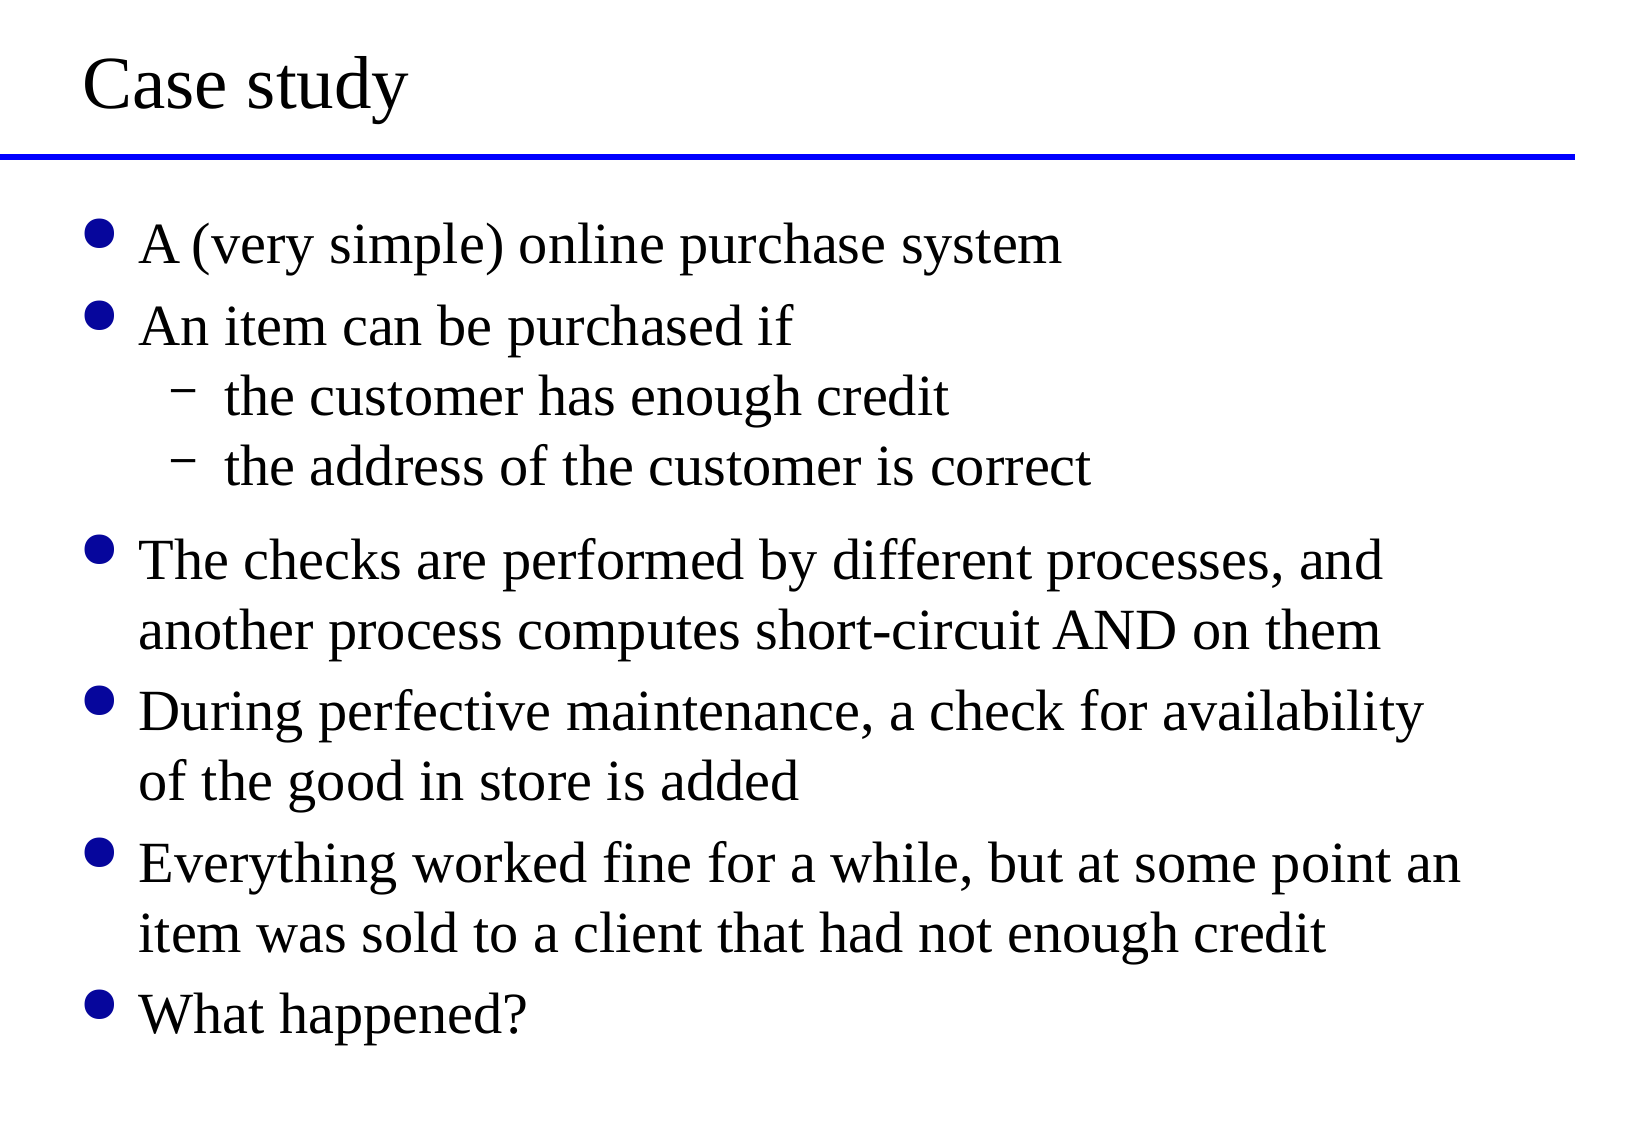

# Case study
A (very simple) online purchase system
An item can be purchased if
the customer has enough credit
the address of the customer is correct
The checks are performed by different processes, and another process computes short-circuit AND on them
During perfective maintenance, a check for availability of the good in store is added
Everything worked fine for a while, but at some point an item was sold to a client that had not enough credit
What happened?